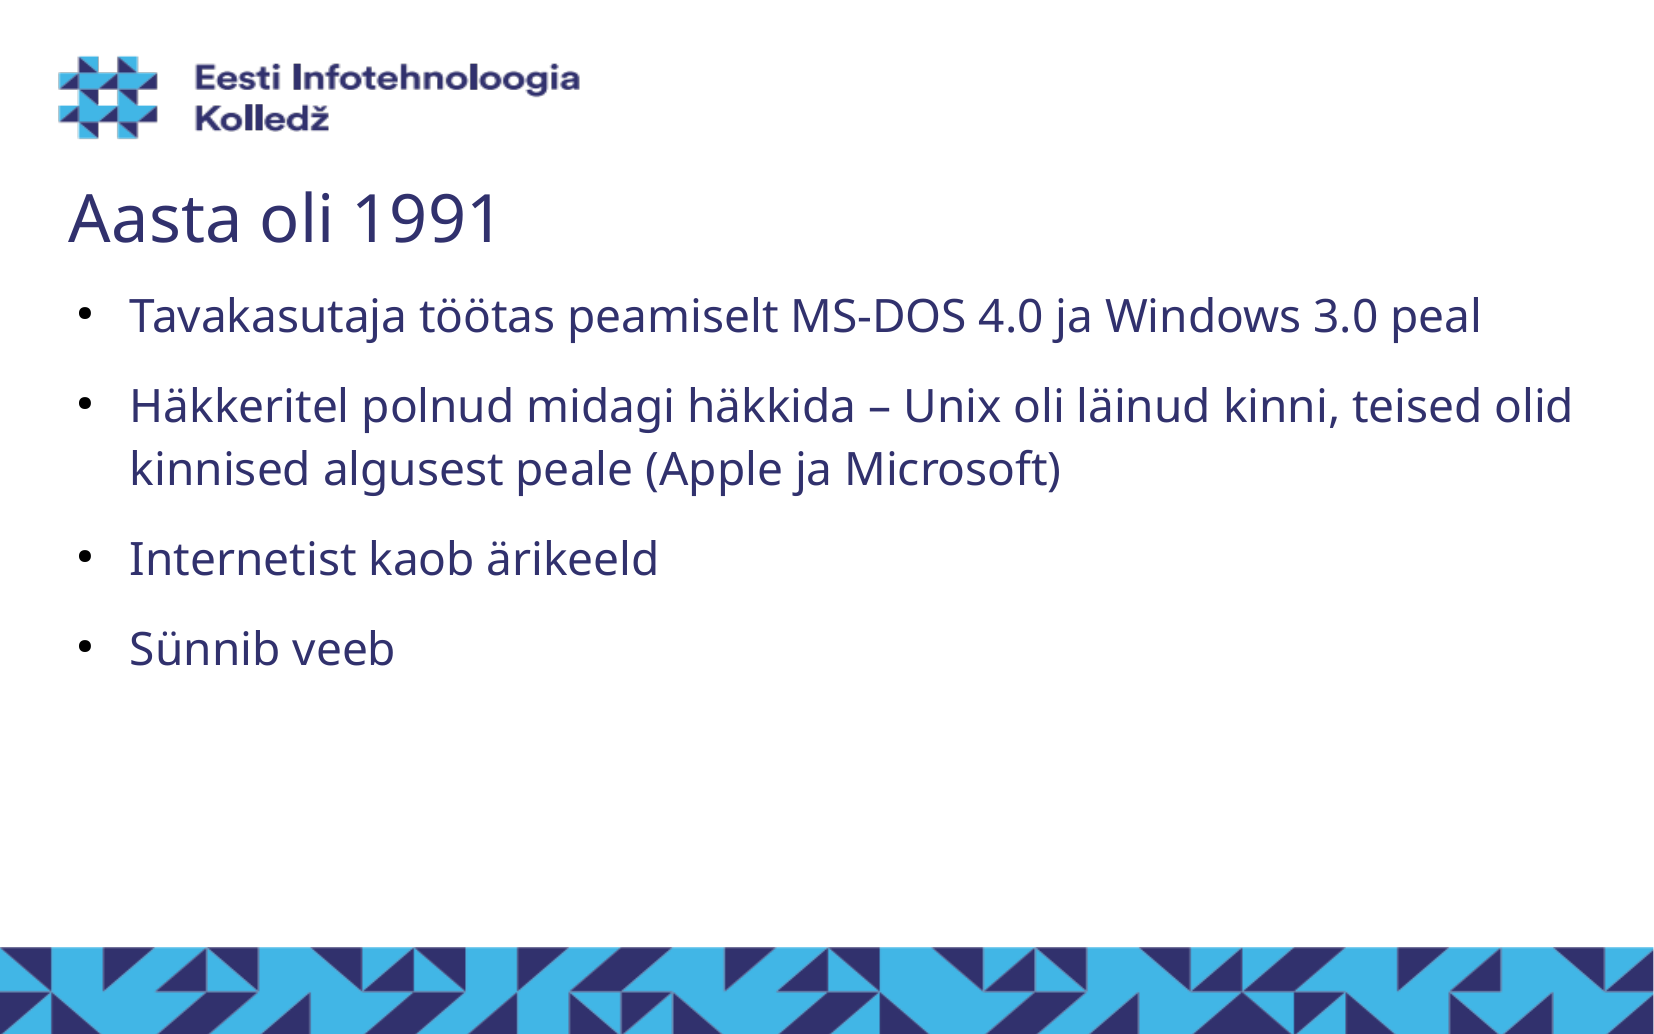

# Aasta oli 1991
Tavakasutaja töötas peamiselt MS-DOS 4.0 ja Windows 3.0 peal
Häkkeritel polnud midagi häkkida – Unix oli läinud kinni, teised olid kinnised algusest peale (Apple ja Microsoft)
Internetist kaob ärikeeld
Sünnib veeb